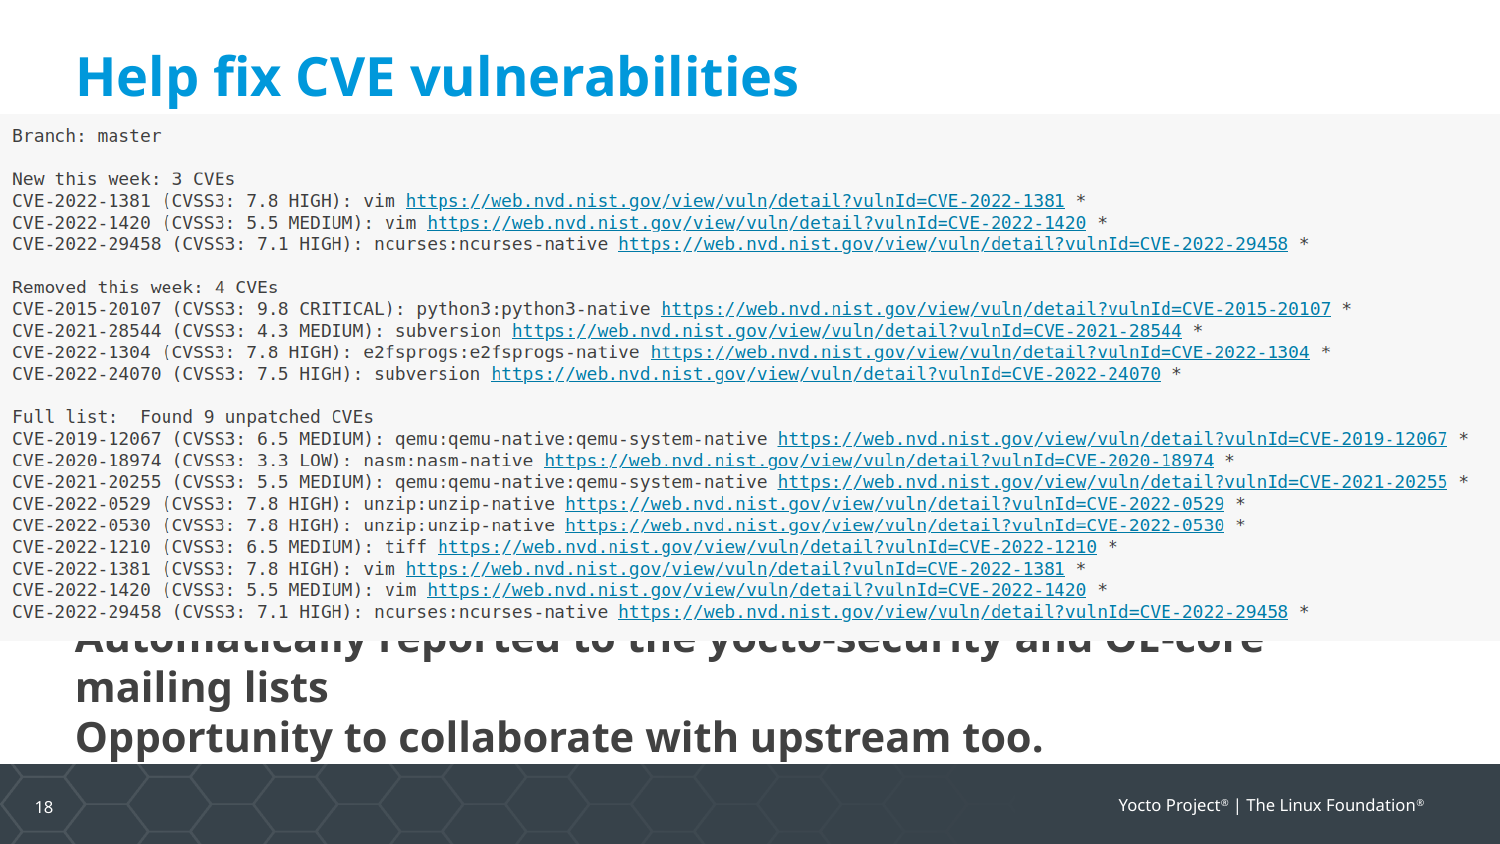

# Help fix CVE vulnerabilities
Automatically reported to the yocto-security and OE-core mailing lists
Opportunity to collaborate with upstream too.